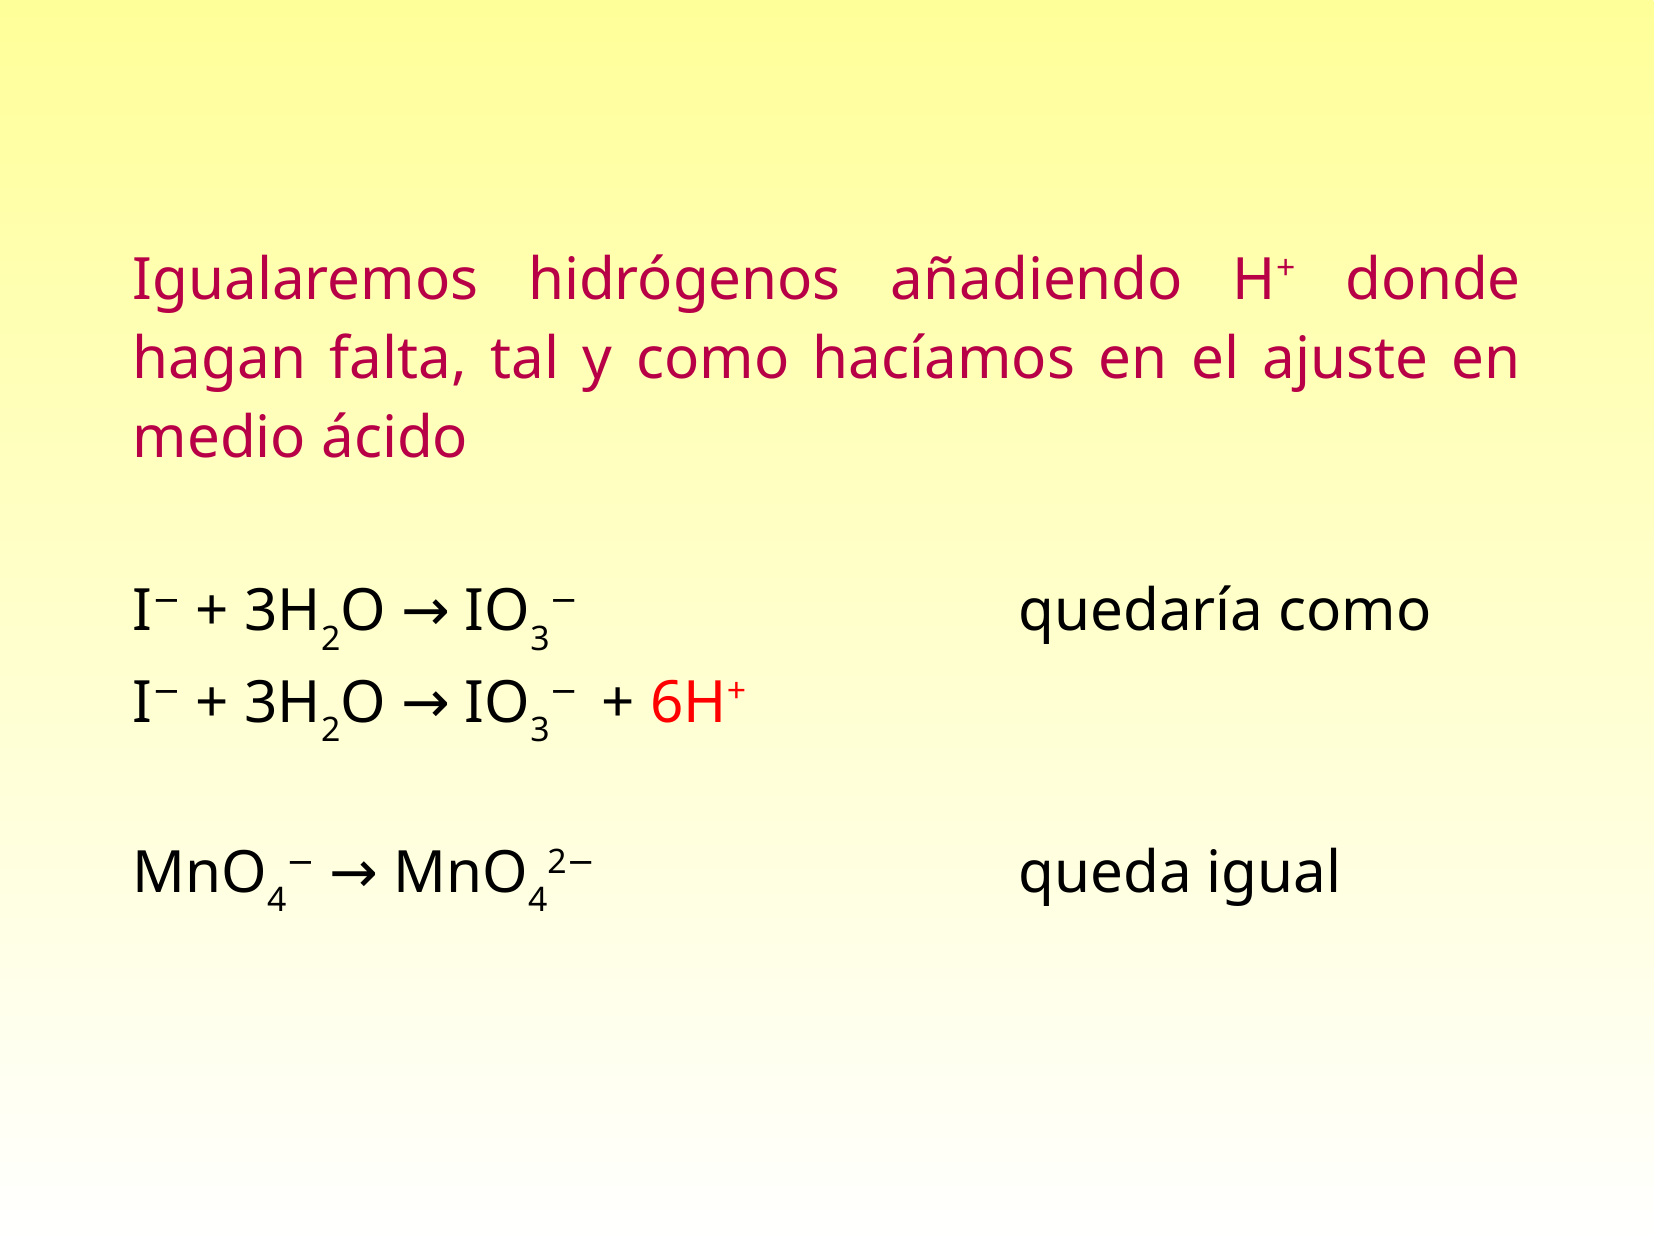

Igualaremos hidrógenos añadiendo H+ donde hagan falta, tal y como hacíamos en el ajuste en medio ácido
I− + 3H2O → IO3−						quedaría como
I− + 3H2O → IO3− + 6H+
MnO4− → MnO42−						queda igual